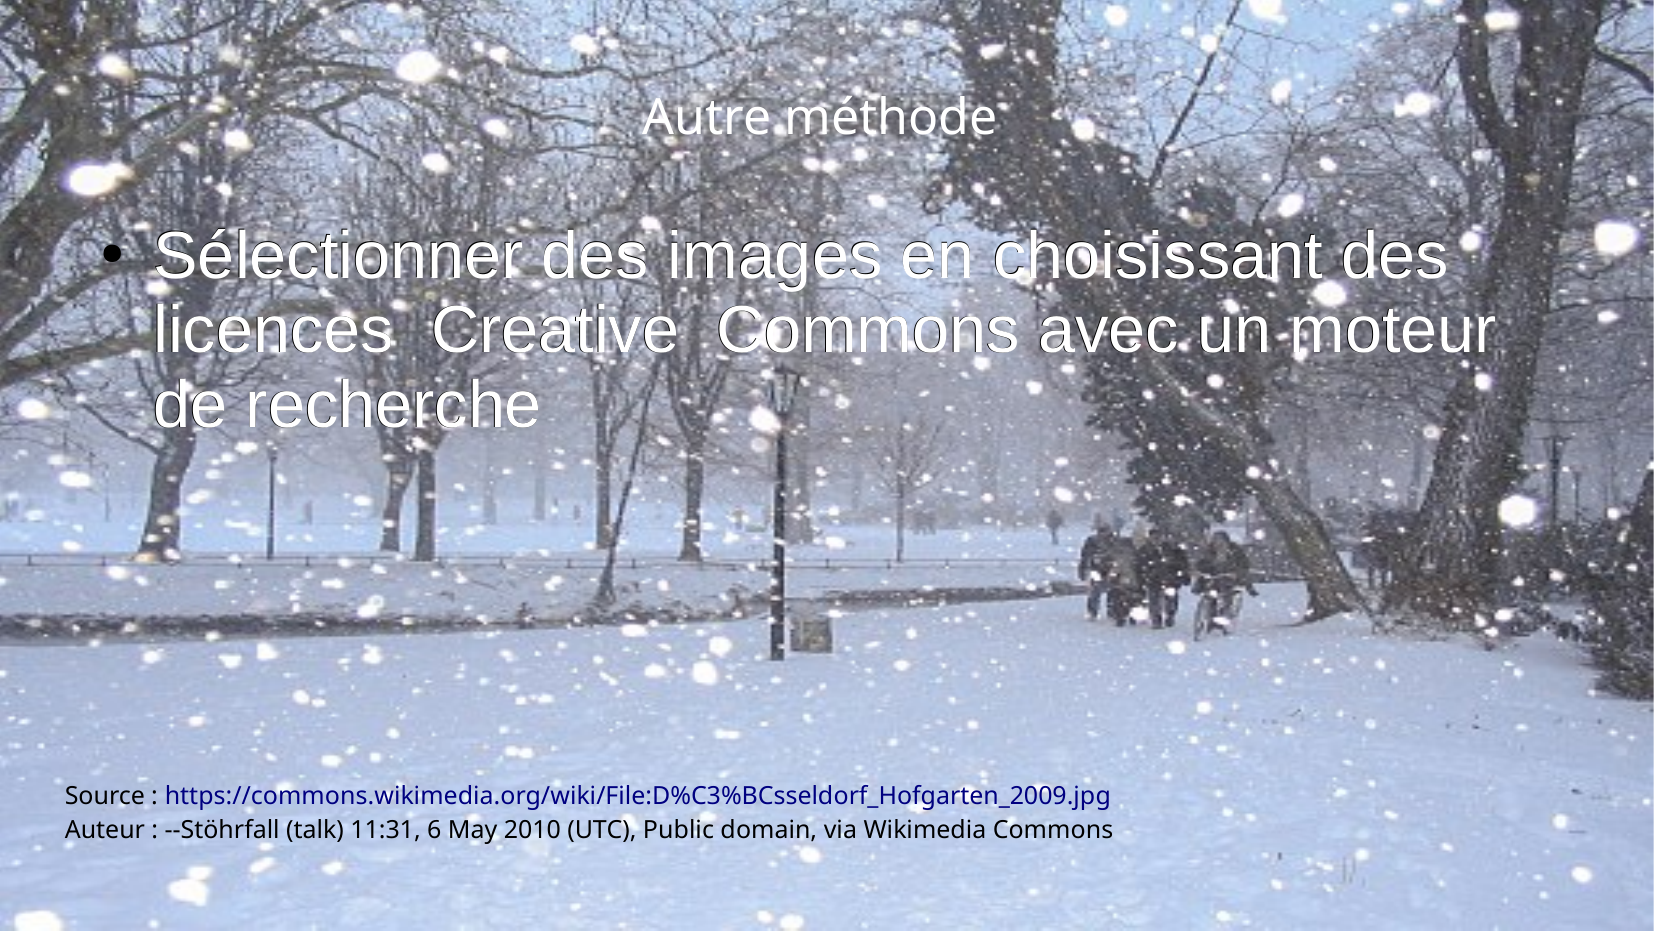

# Autre méthode
Sélectionner des images en choisissant des licences Creative Commons avec un moteur de recherche
Source : https://commons.wikimedia.org/wiki/File:D%C3%BCsseldorf_Hofgarten_2009.jpg
Auteur : --Stöhrfall (talk) 11:31, 6 May 2010 (UTC), Public domain, via Wikimedia Commons